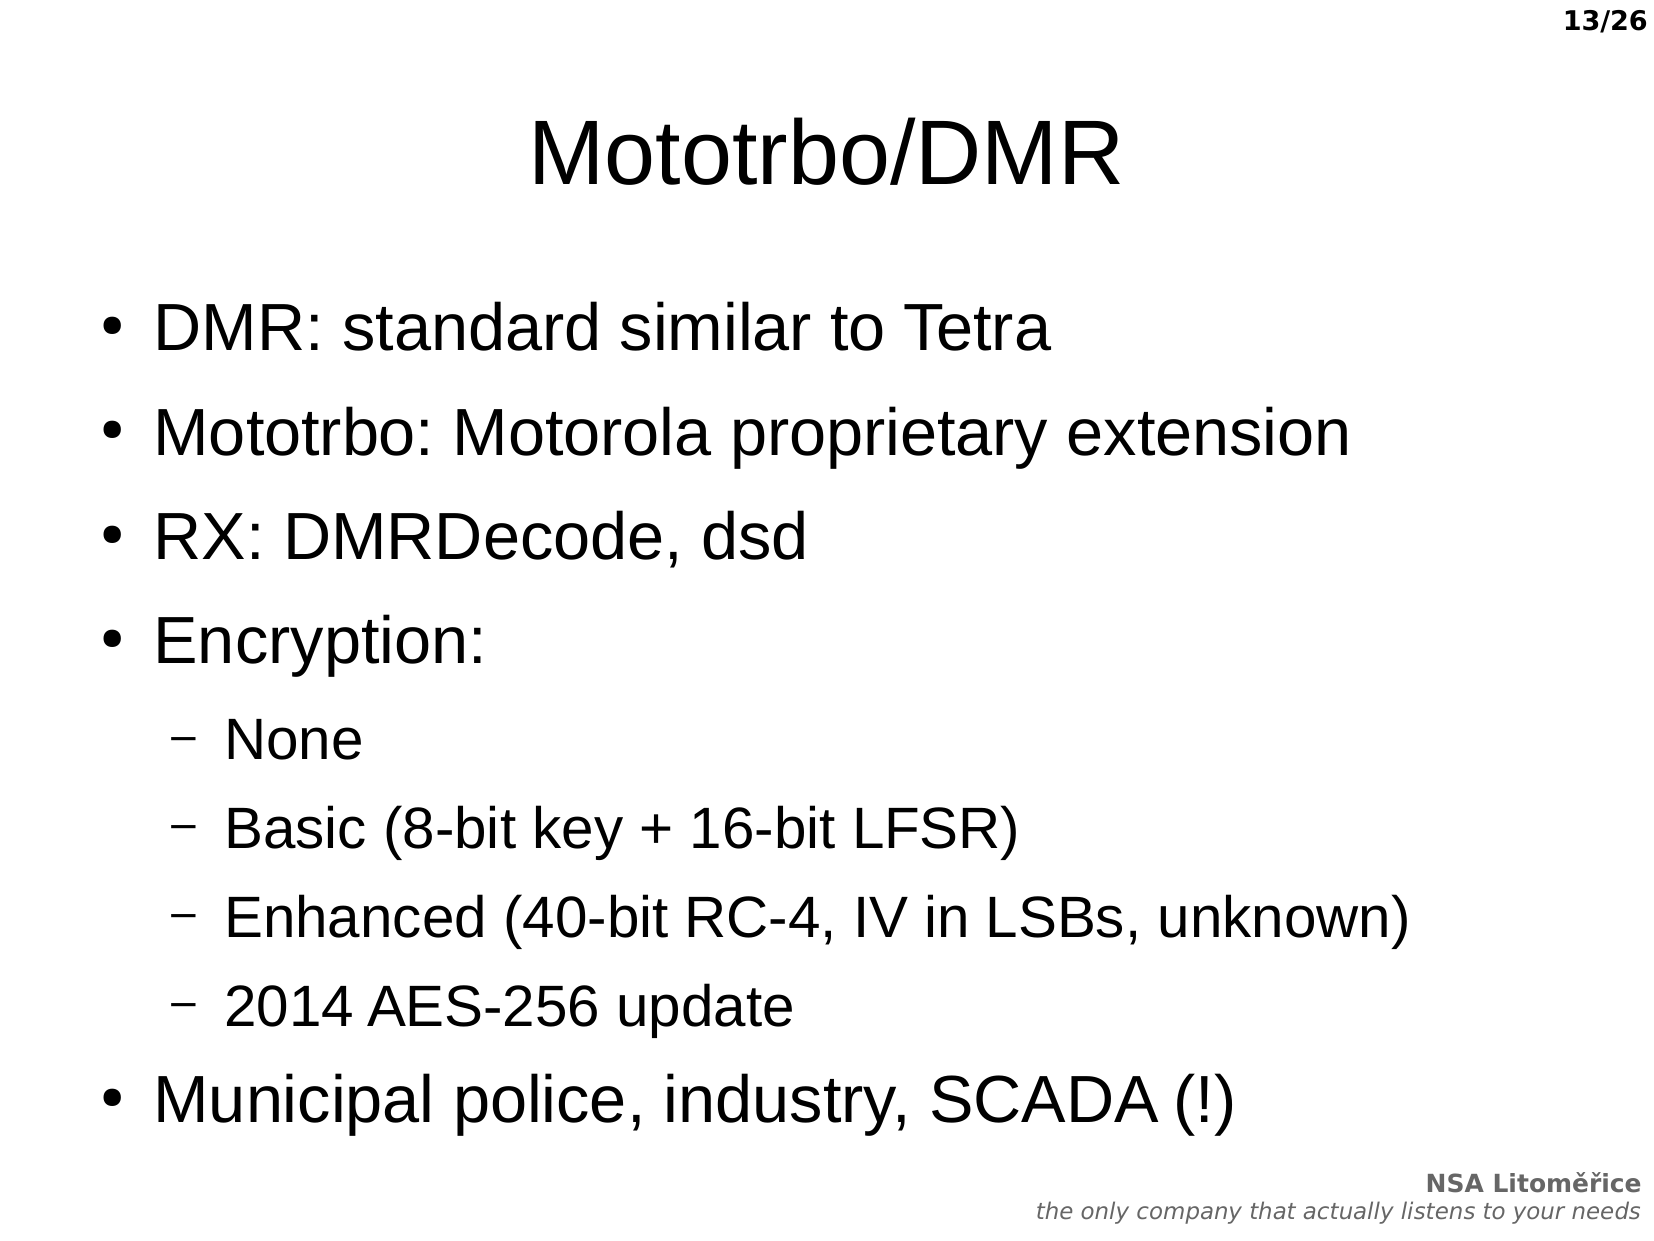

aaa
# Mototrbo/DMR
DMR: standard similar to Tetra
Mototrbo: Motorola proprietary extension
RX: DMRDecode, dsd
Encryption:
None
Basic (8-bit key + 16-bit LFSR)
Enhanced (40-bit RC-4, IV in LSBs, unknown)
2014 AES-256 update
Municipal police, industry, SCADA (!)
13